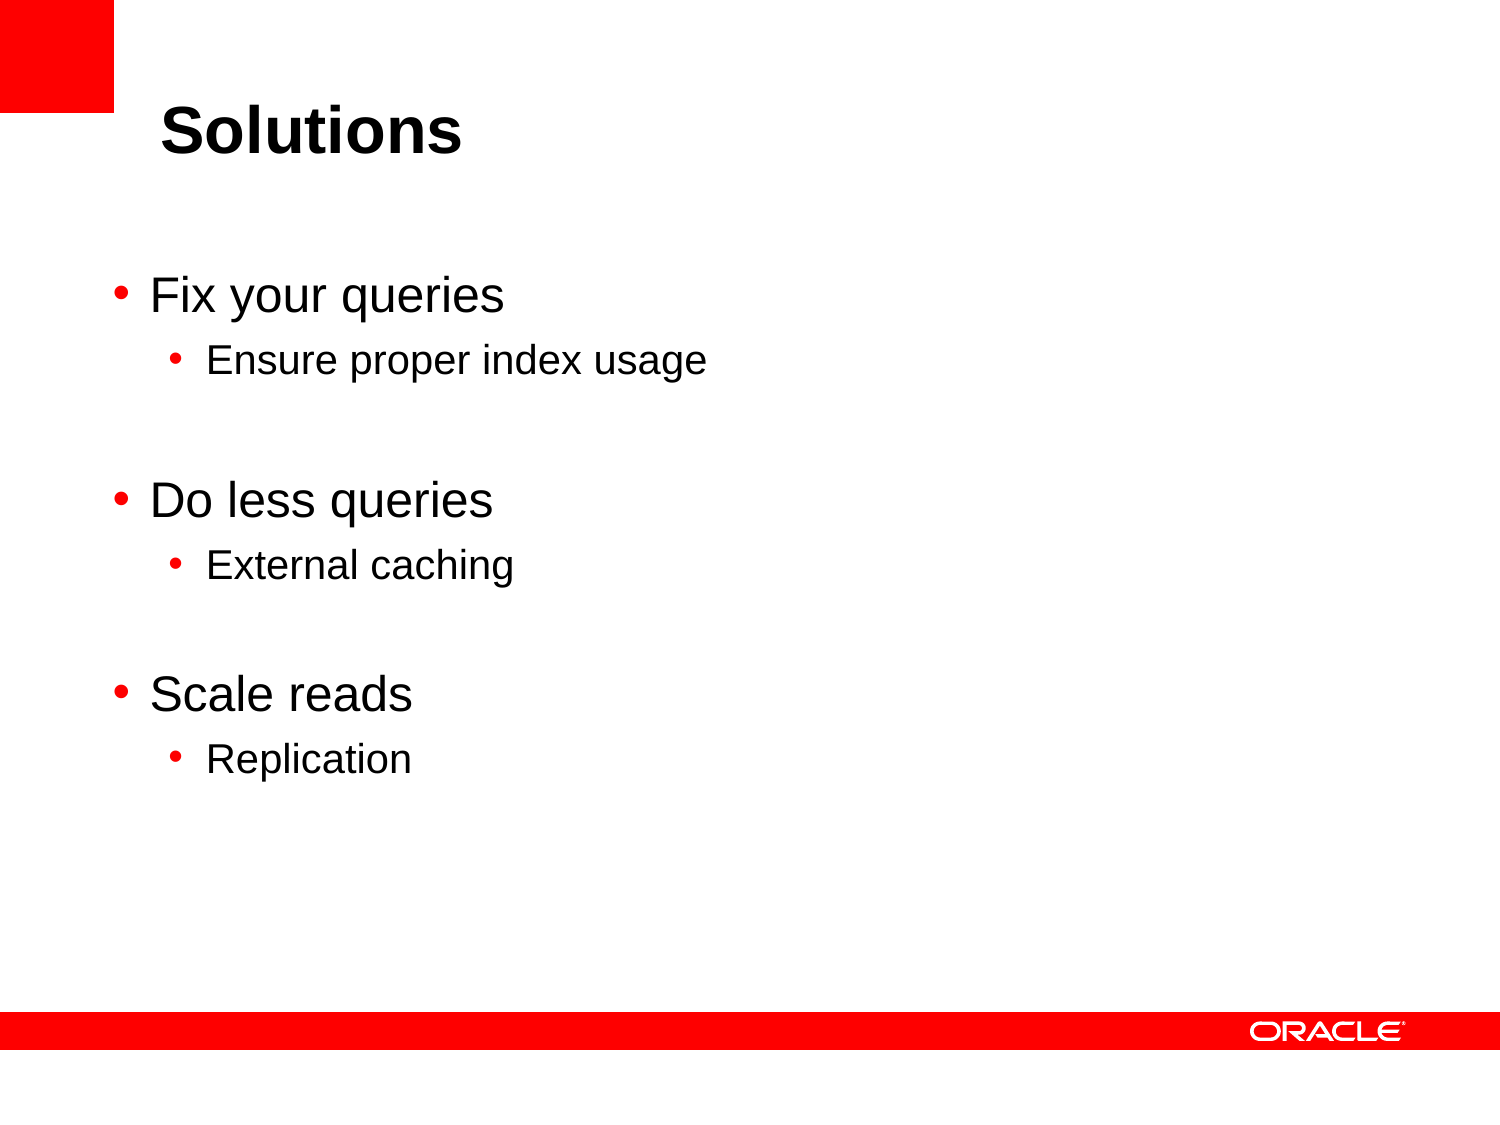

# Solutions
Fix your queries
Ensure proper index usage
Do less queries
External caching
Scale reads
Replication